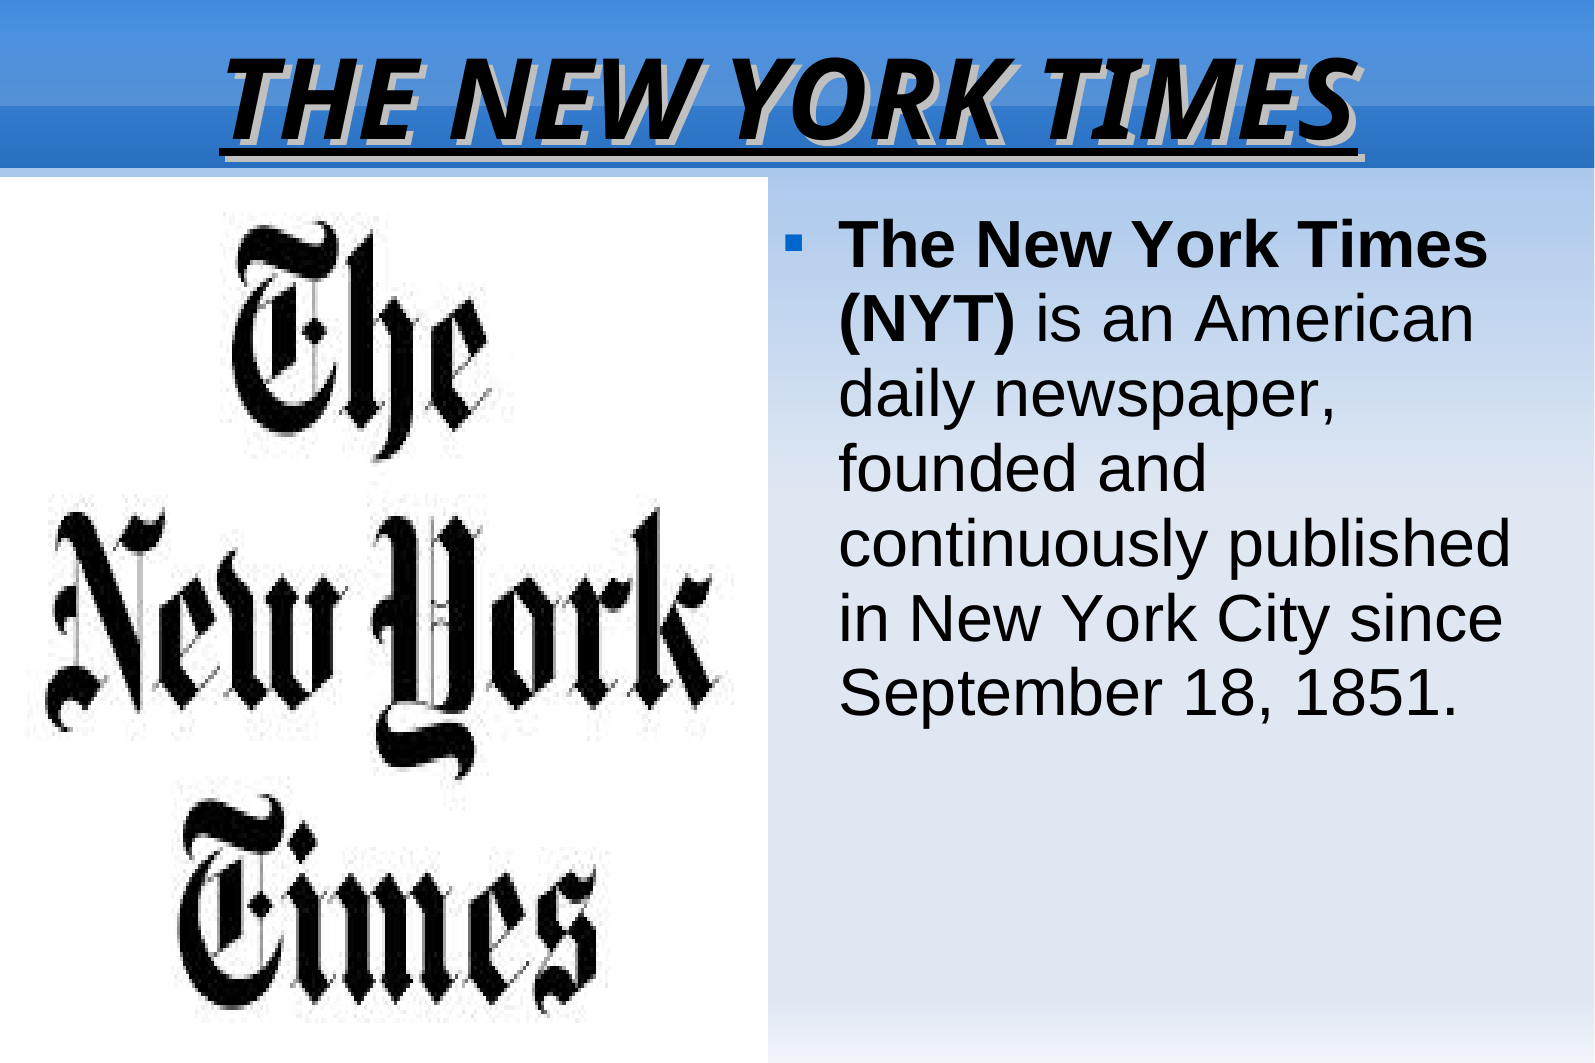

# THE NEW YORK TIMES
The New York Times (NYT) is an American daily newspaper, founded and continuously published in New York City since September 18, 1851.